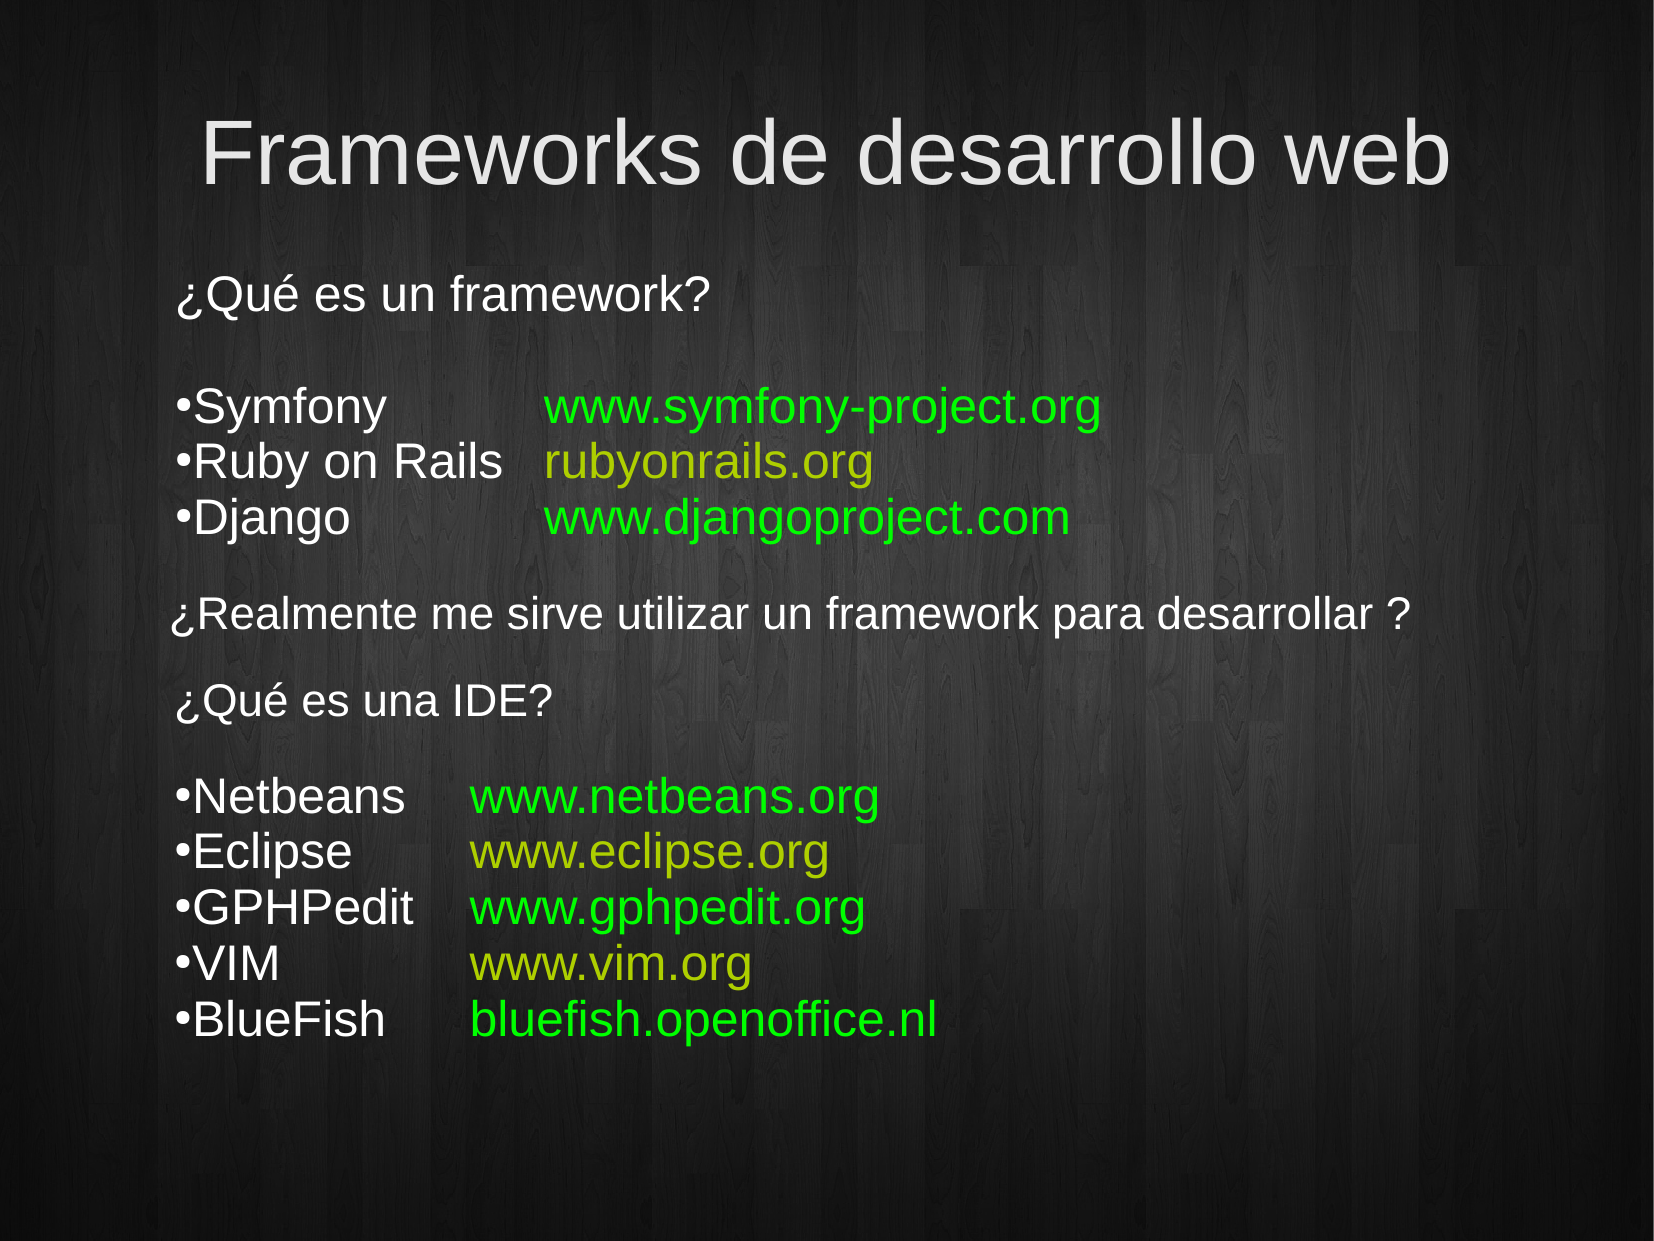

# Frameworks de desarrollo web
¿Qué es un framework?
Symfony			www.symfony-project.org
Ruby on Rails	rubyonrails.org
Django			www.djangoproject.com
¿Realmente me sirve utilizar un framework para desarrollar ?
¿Qué es una IDE?
Netbeans	www.netbeans.org
Eclipse		www.eclipse.org
GPHPedit	www.gphpedit.org
VIM			www.vim.org
BlueFish		bluefish.openoffice.nl